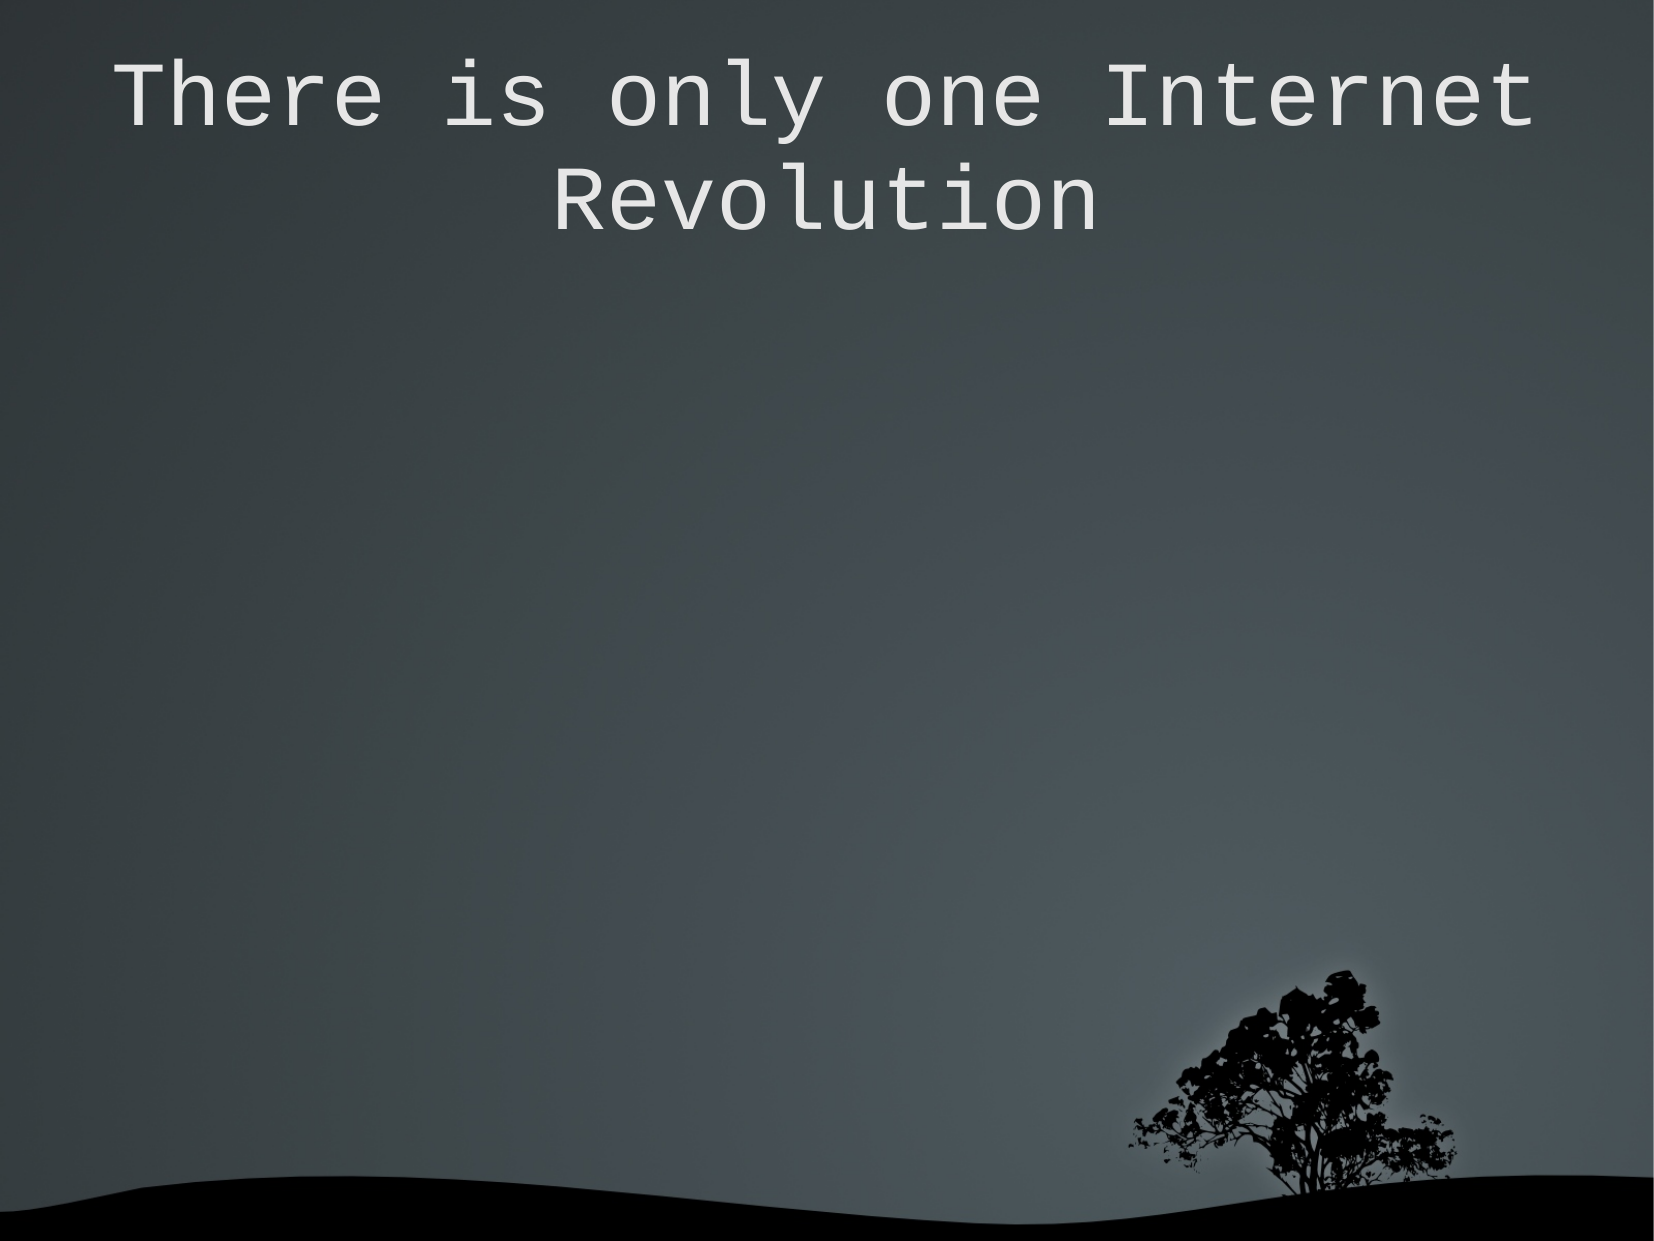

# There is only one Internet Revolution